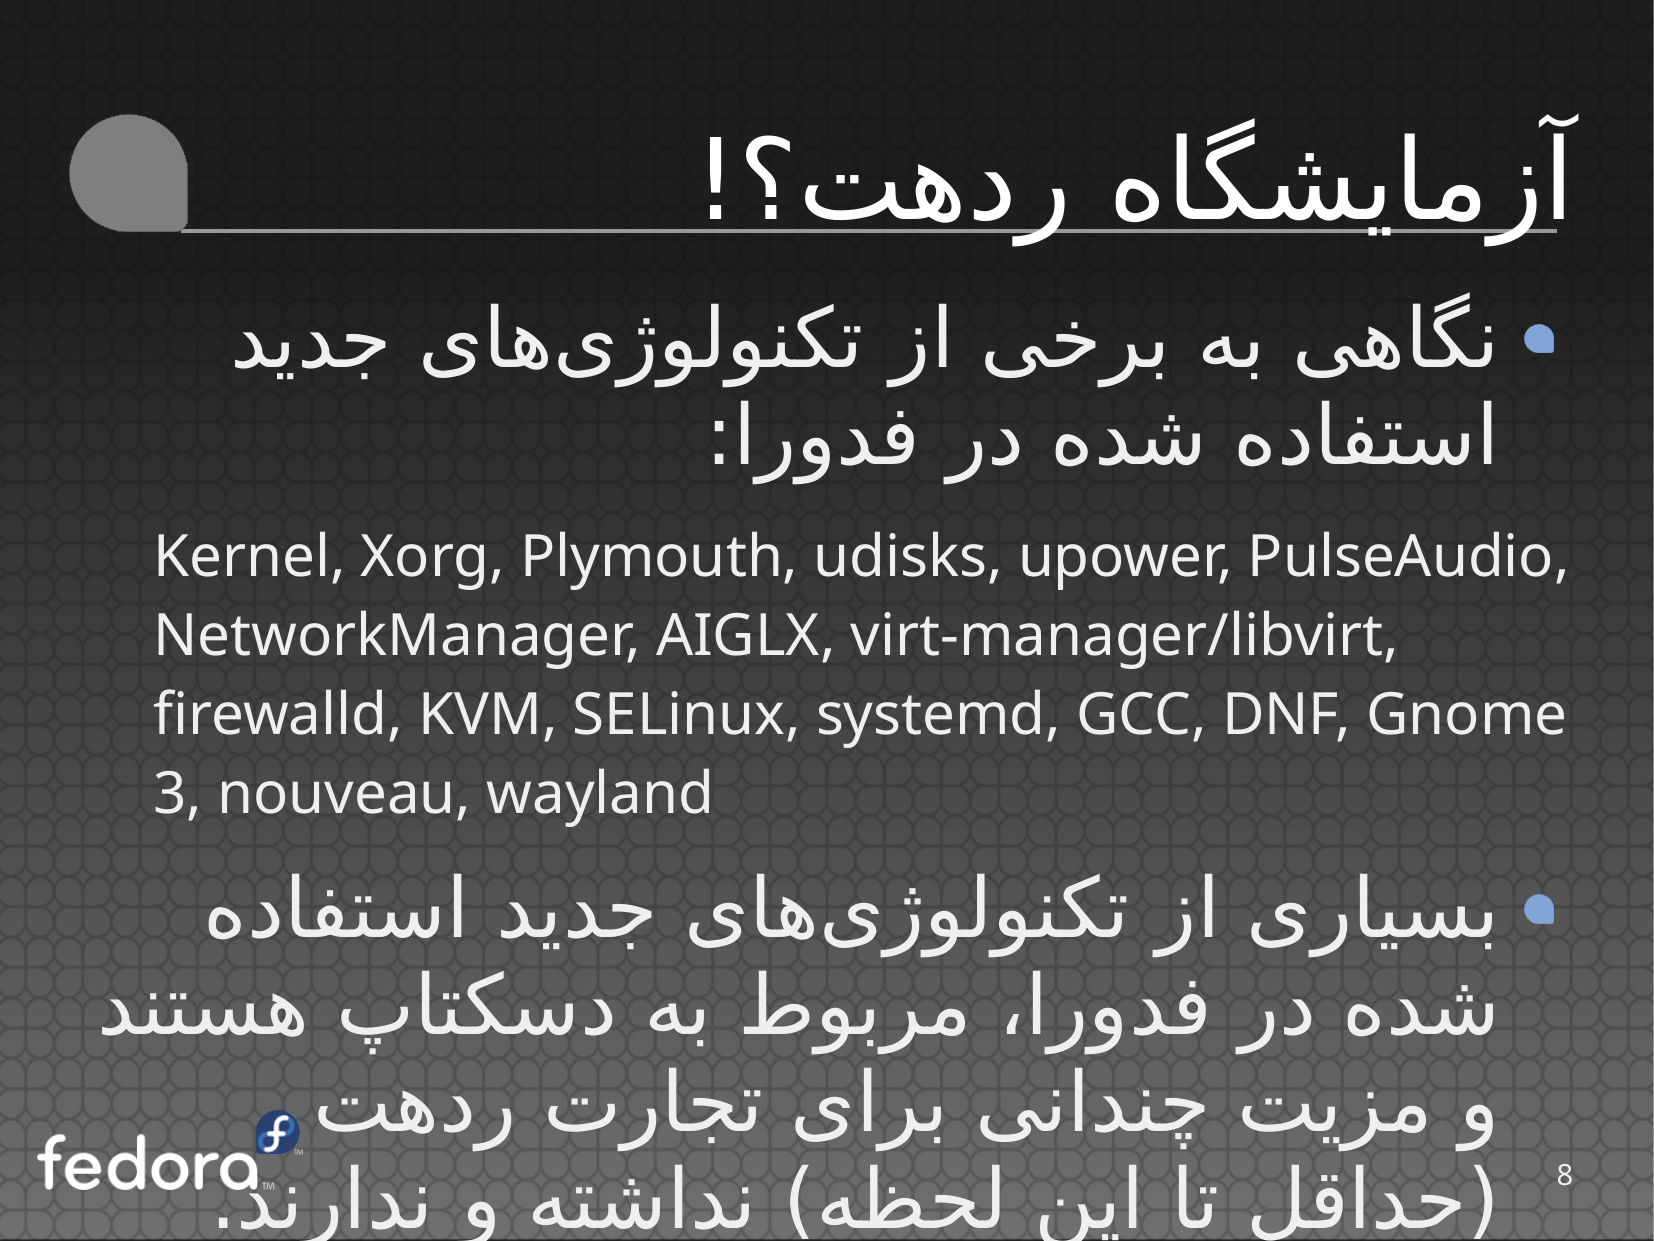

# آزمایشگاه ردهت؟!
نگاهی به برخی از تکنولوژی‌های جدید استفاده شده در فدورا:
Kernel, Xorg, Plymouth, udisks, upower, PulseAudio, NetworkManager, AIGLX, virt-manager/libvirt, firewalld, KVM, SELinux, systemd, GCC, DNF, Gnome 3, nouveau, wayland
بسیاری از تکنولوژی‌های جدید استفاده شده در فدورا، مربوط به دسکتاپ هستند و مزیت چندانی برای تجارت ردهت (حداقل تا این لحظه) نداشته و ندارند.
آرچ هم آزمایشگاه ردهت است؟!